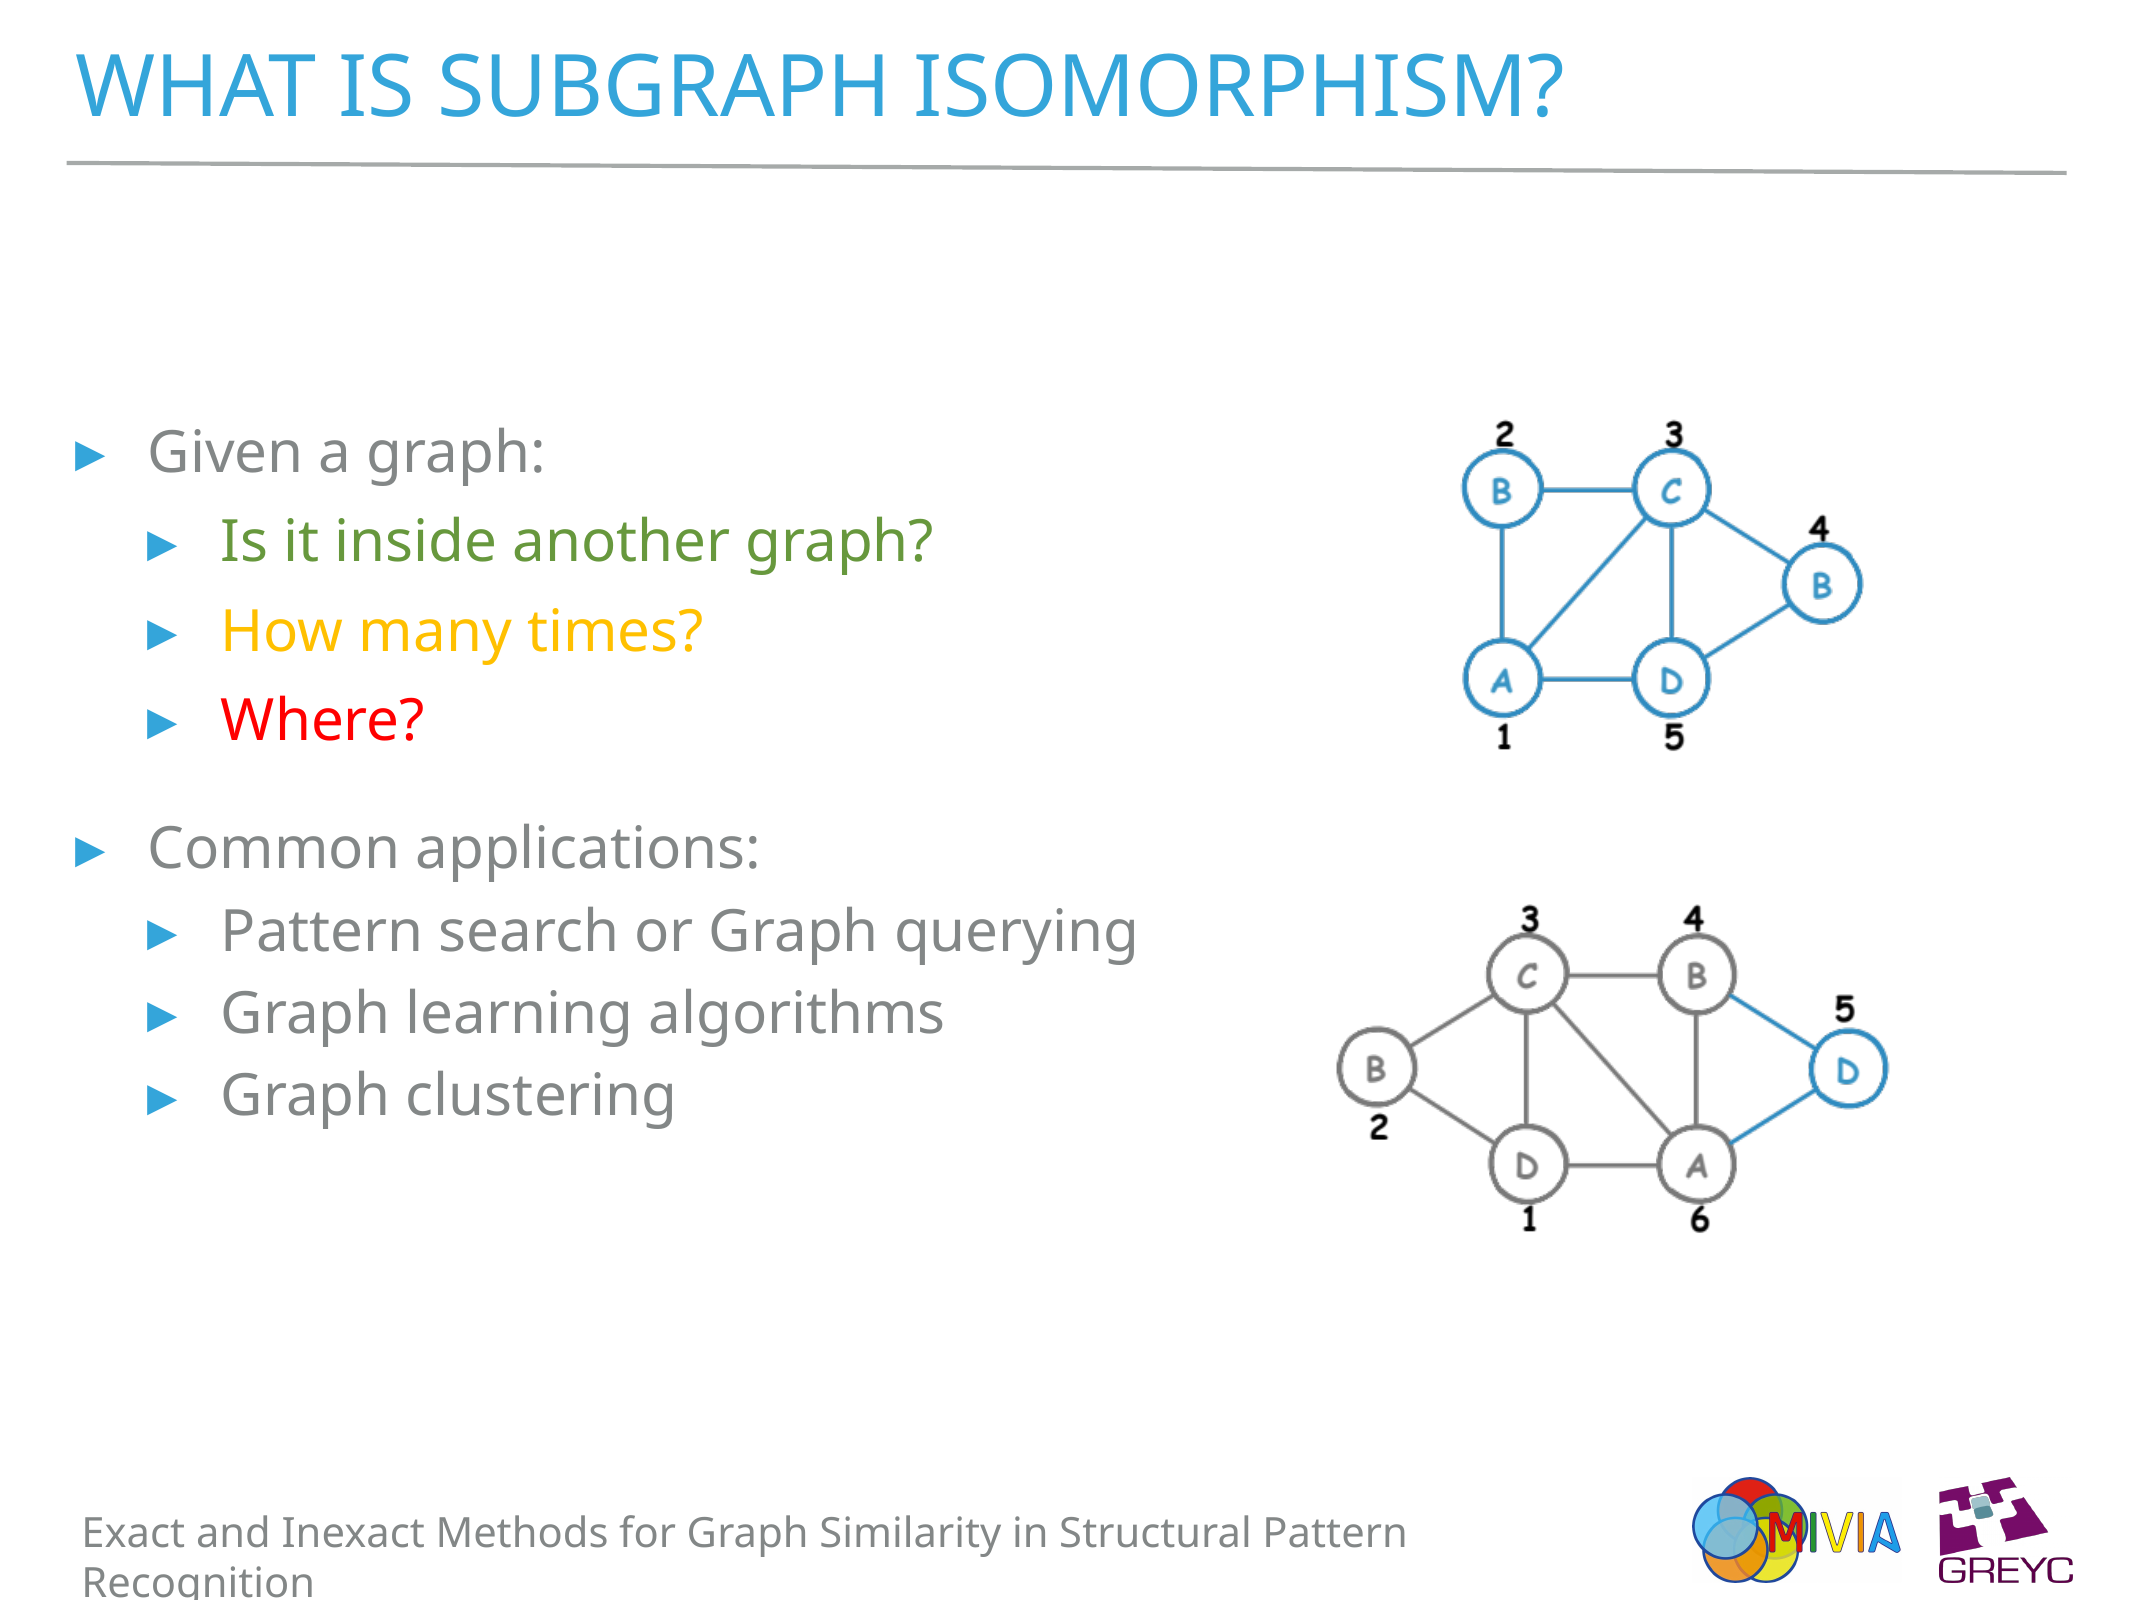

What is subgraph Isomorphism?
# Given a graph:
Is it inside another graph?
How many times?
Where?
Common applications:
Pattern search or Graph querying
Graph learning algorithms
Graph clustering